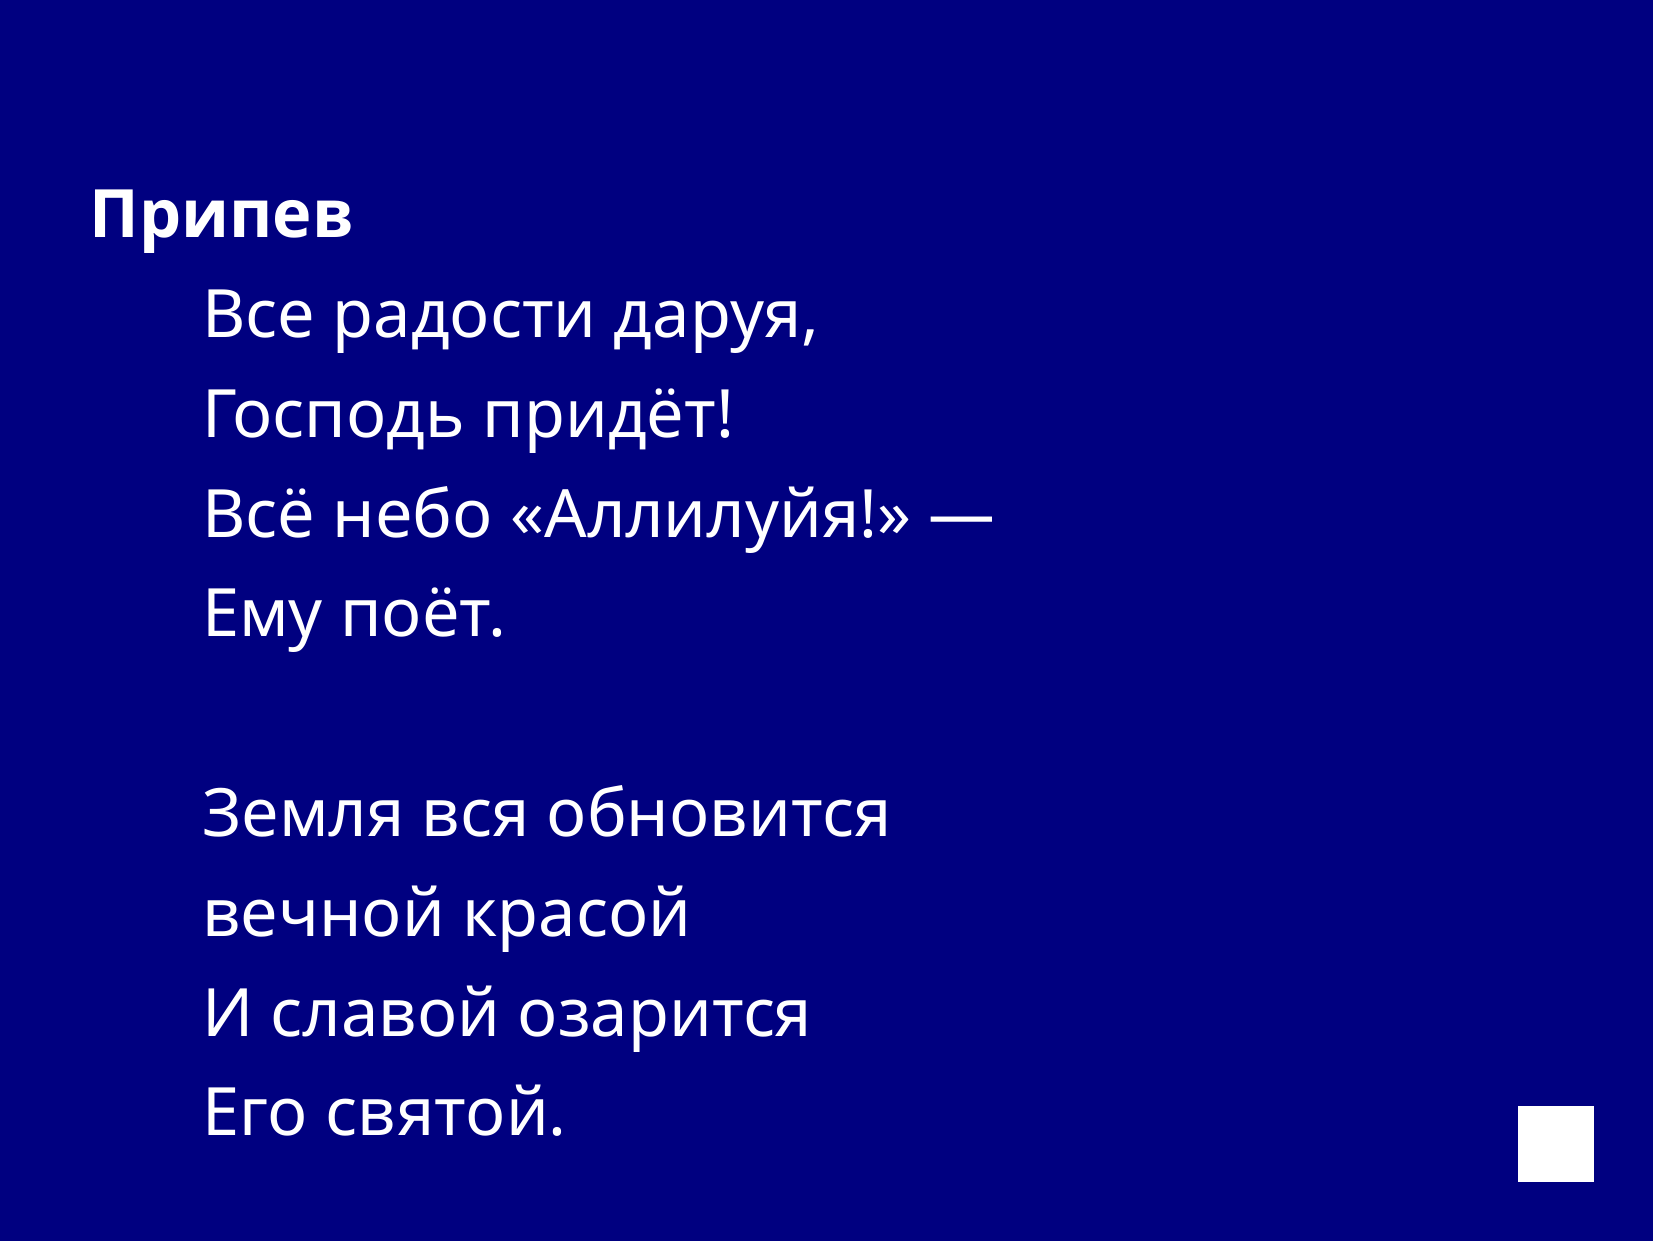

Припев
	Все радости даруя,
	Господь придёт!
	Всё небо «Аллилуйя!» —
	Ему поёт.
	Земля вся обновится
	вечной красой
	И славой озарится
	Его святой.